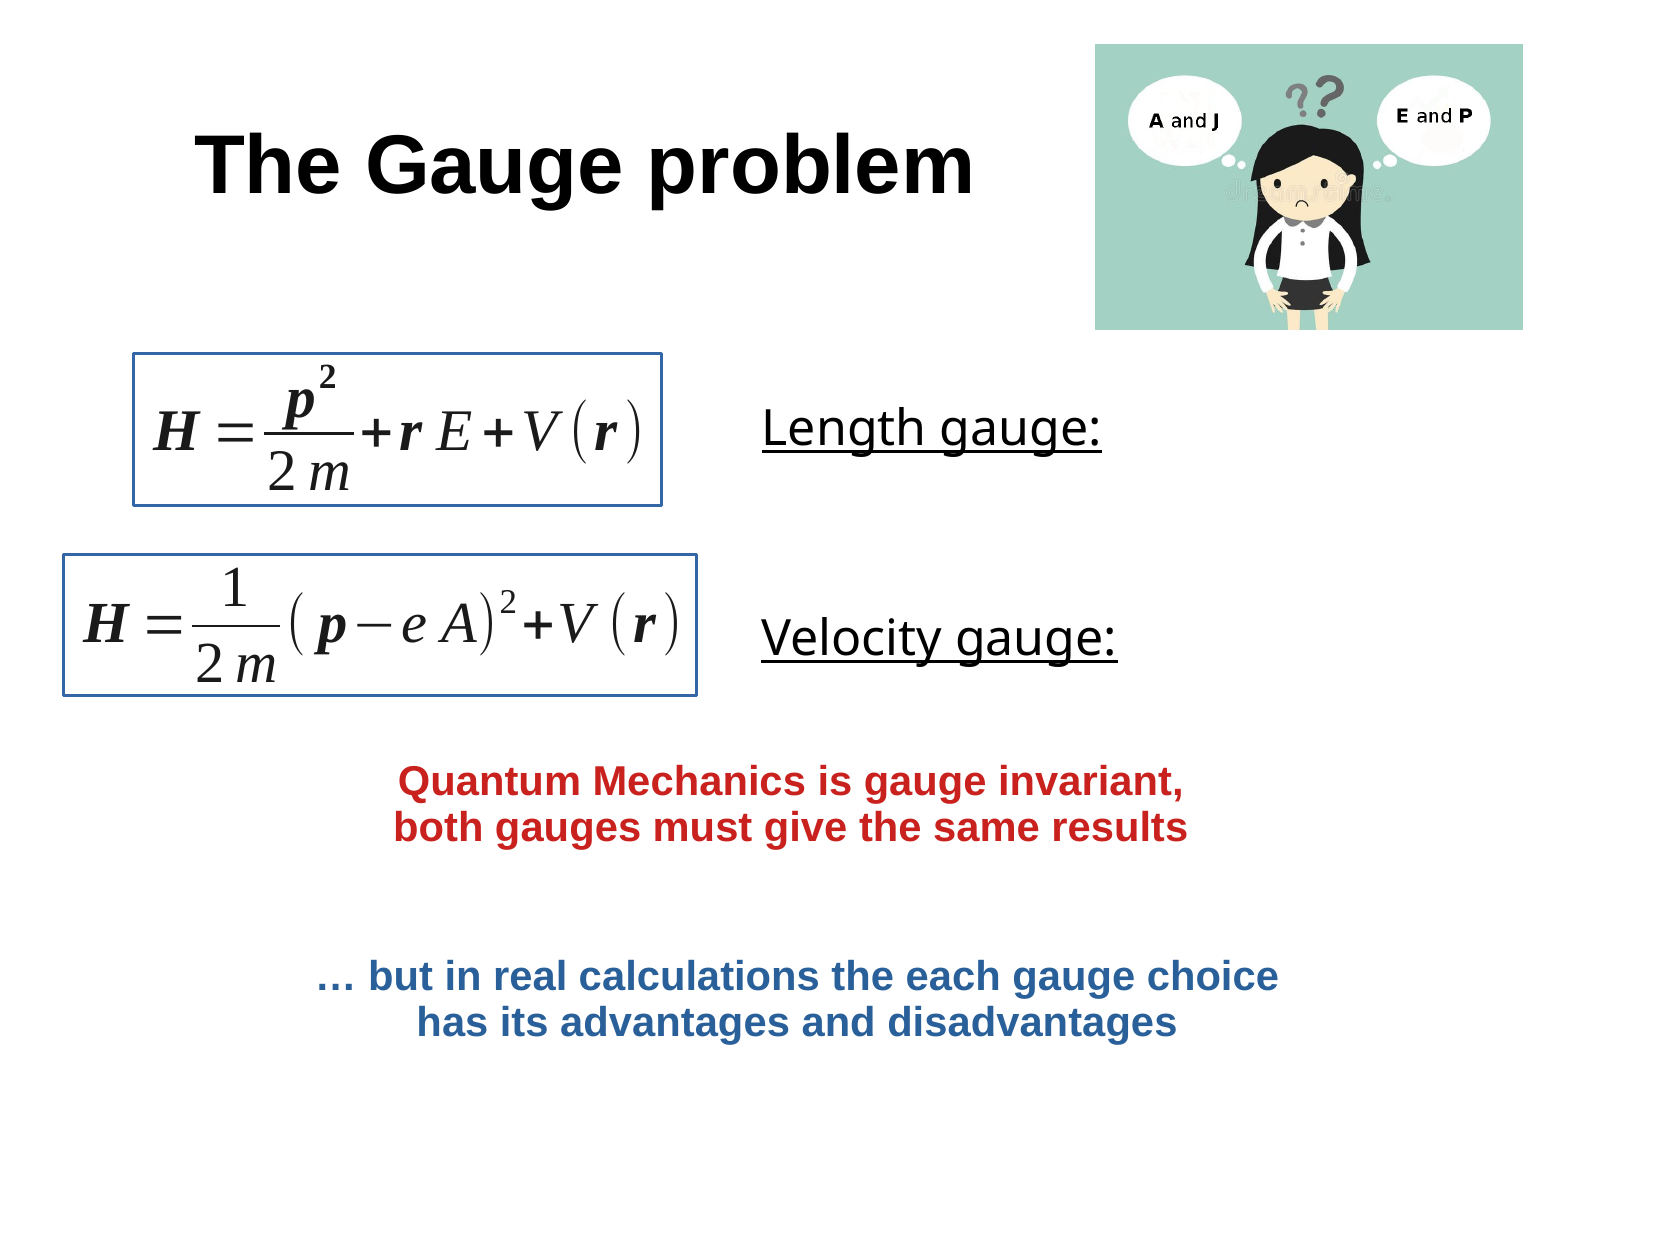

# The Gauge problem
Length gauge:
Velocity gauge:
Quantum Mechanics is gauge invariant,
both gauges must give the same results
… but in real calculations the each gauge choice
 has its advantages and disadvantages